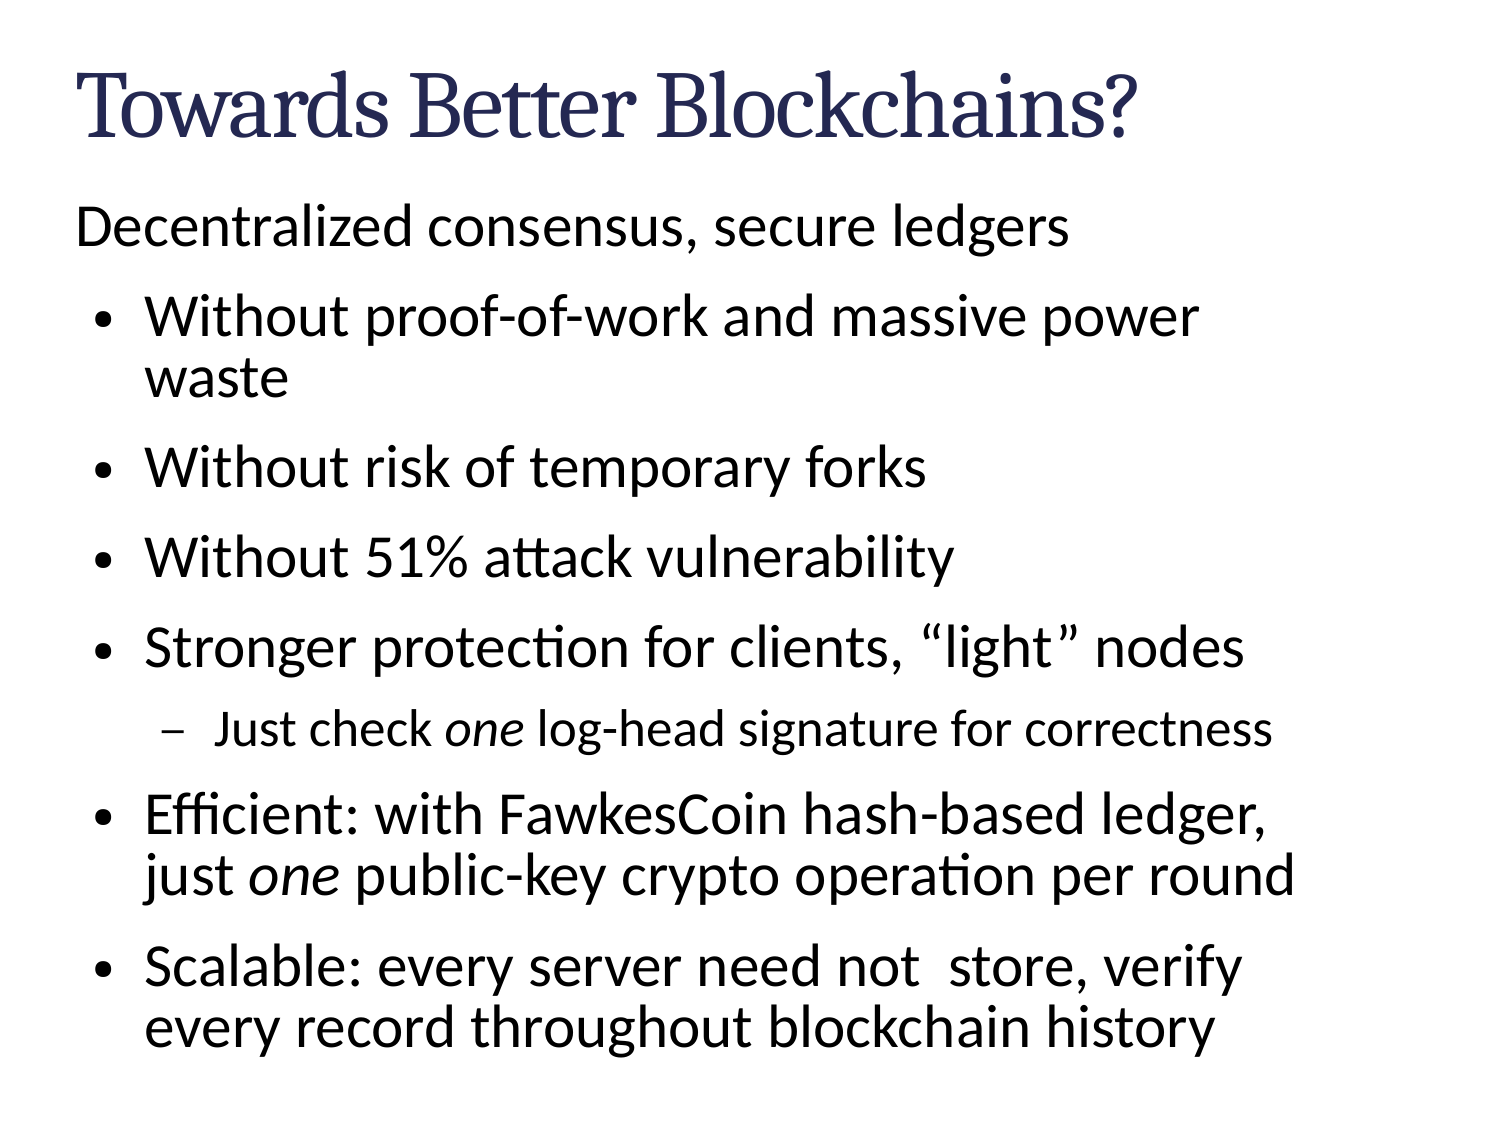

# Towards Better Blockchains?
Decentralized consensus, secure ledgers
Without proof-of-work and massive power waste
Without risk of temporary forks
Without 51% attack vulnerability
Stronger protection for clients, “light” nodes
Just check one log-head signature for correctness
Efficient: with FawkesCoin hash-based ledger,
just one public-key crypto operation per round
Scalable: every server need not store, verify
every record throughout blockchain history